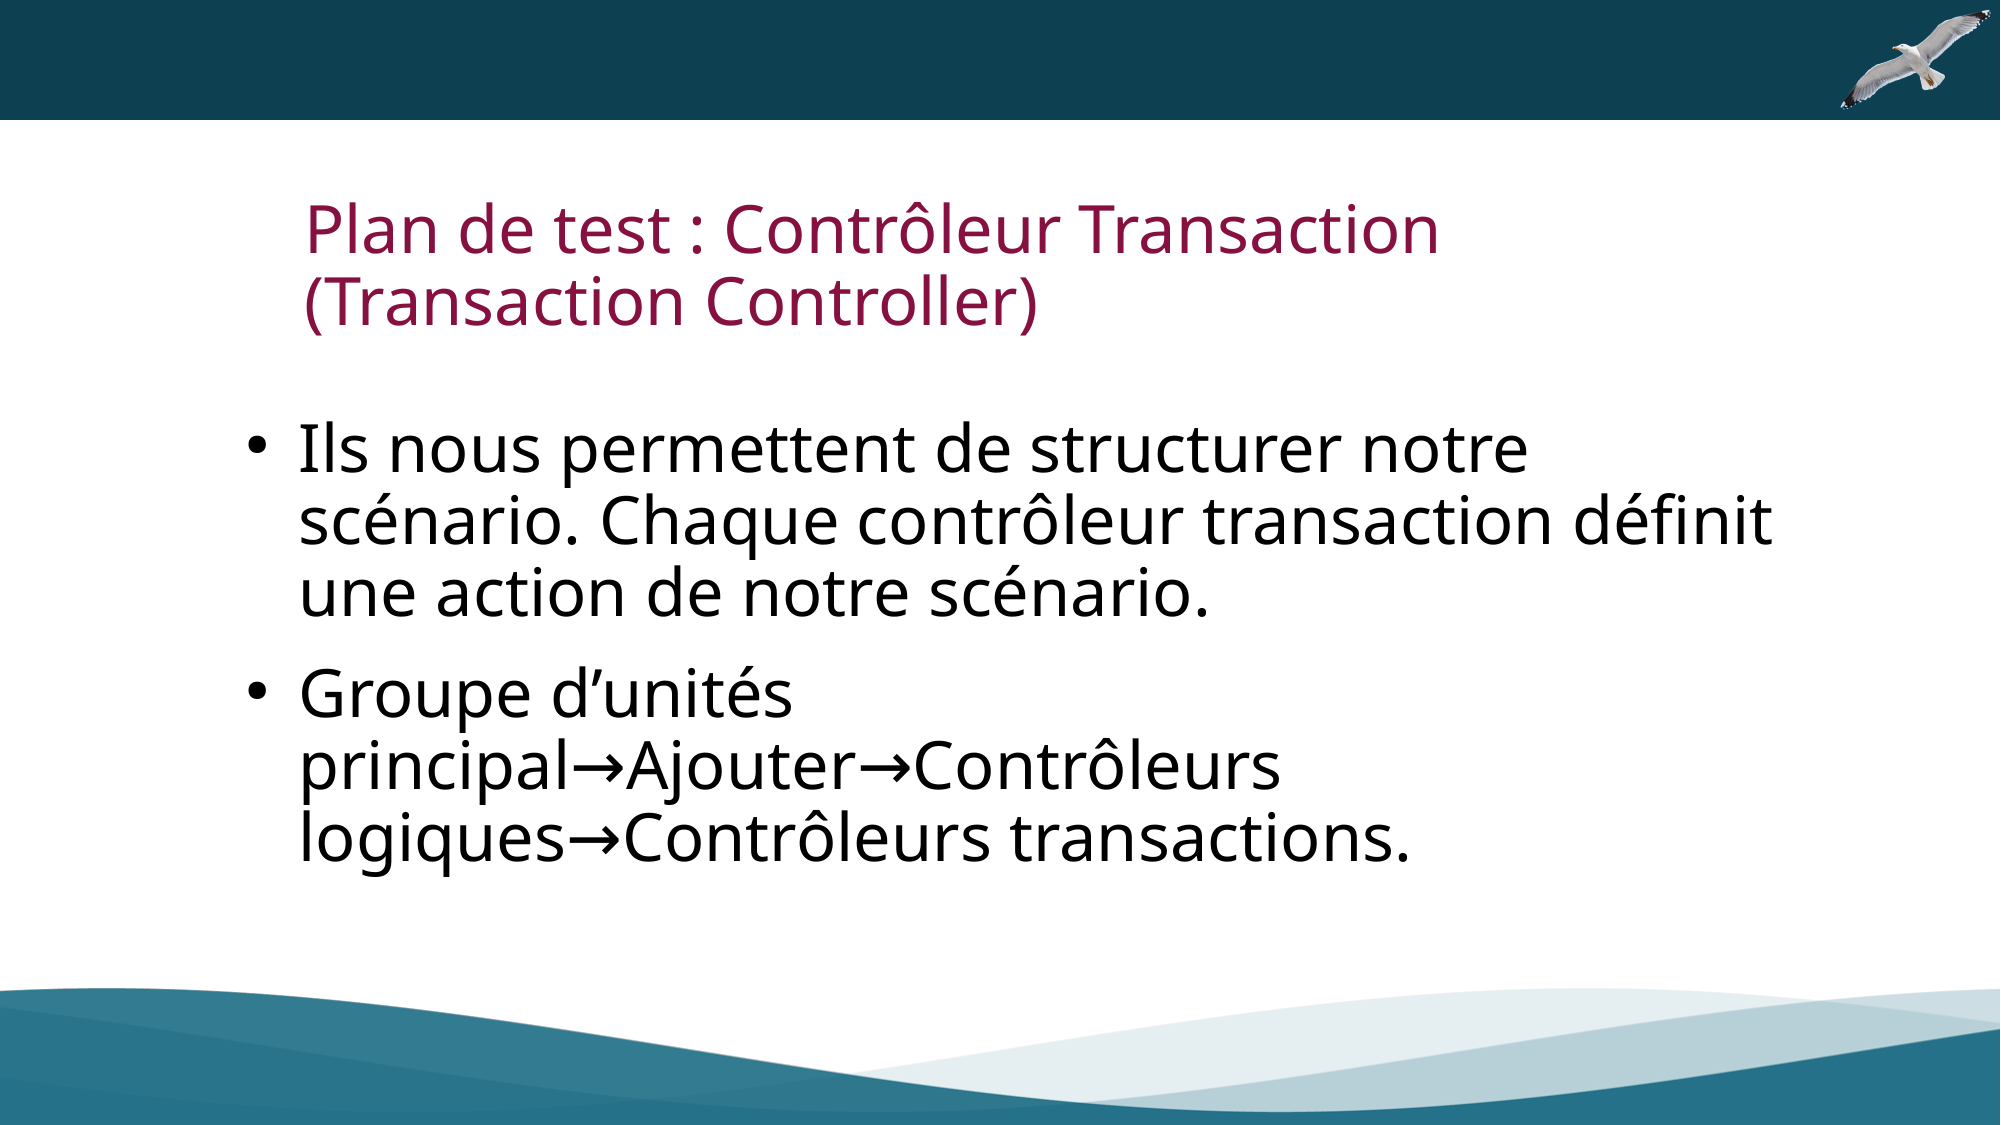

Plan de test : Contrôleur Transaction (Transaction Controller)
# Ils nous permettent de structurer notre scénario. Chaque contrôleur transaction définit une action de notre scénario.
Groupe d’unités principal→Ajouter→Contrôleurs logiques→Contrôleurs transactions.